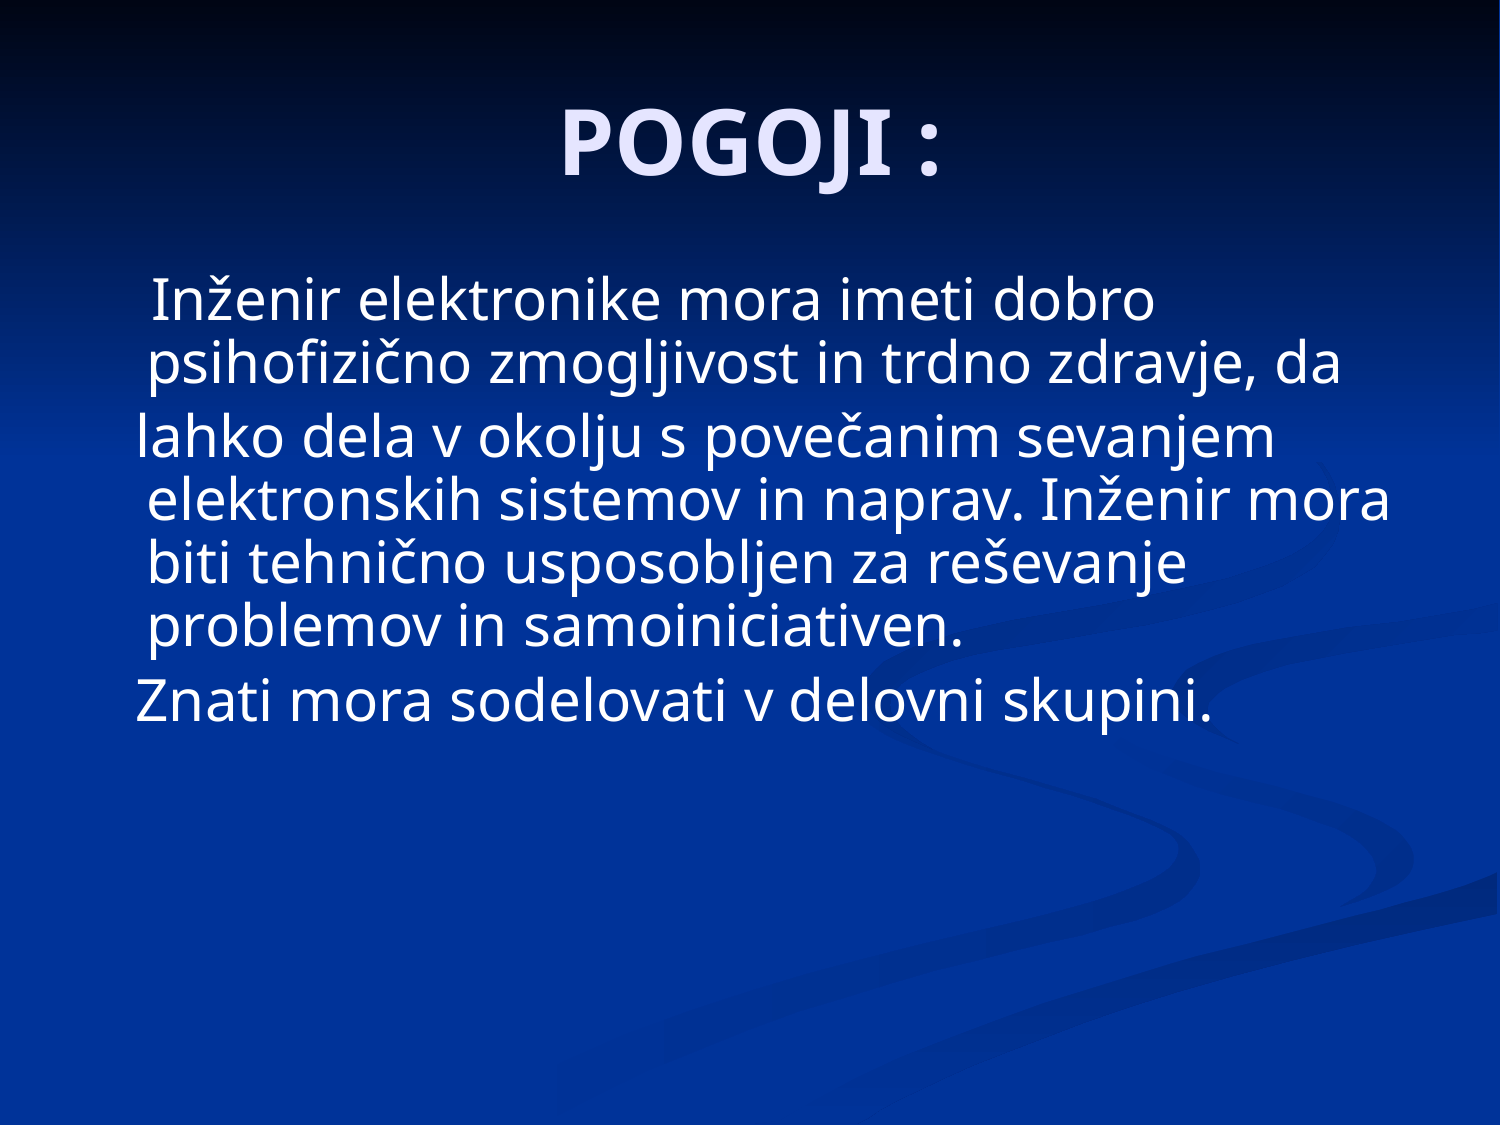

# POGOJI :
 Inženir elektronike mora imeti dobro psihofizično zmogljivost in trdno zdravje, da
 lahko dela v okolju s povečanim sevanjem elektronskih sistemov in naprav. Inženir mora biti tehnično usposobljen za reševanje problemov in samoiniciativen.
 Znati mora sodelovati v delovni skupini.